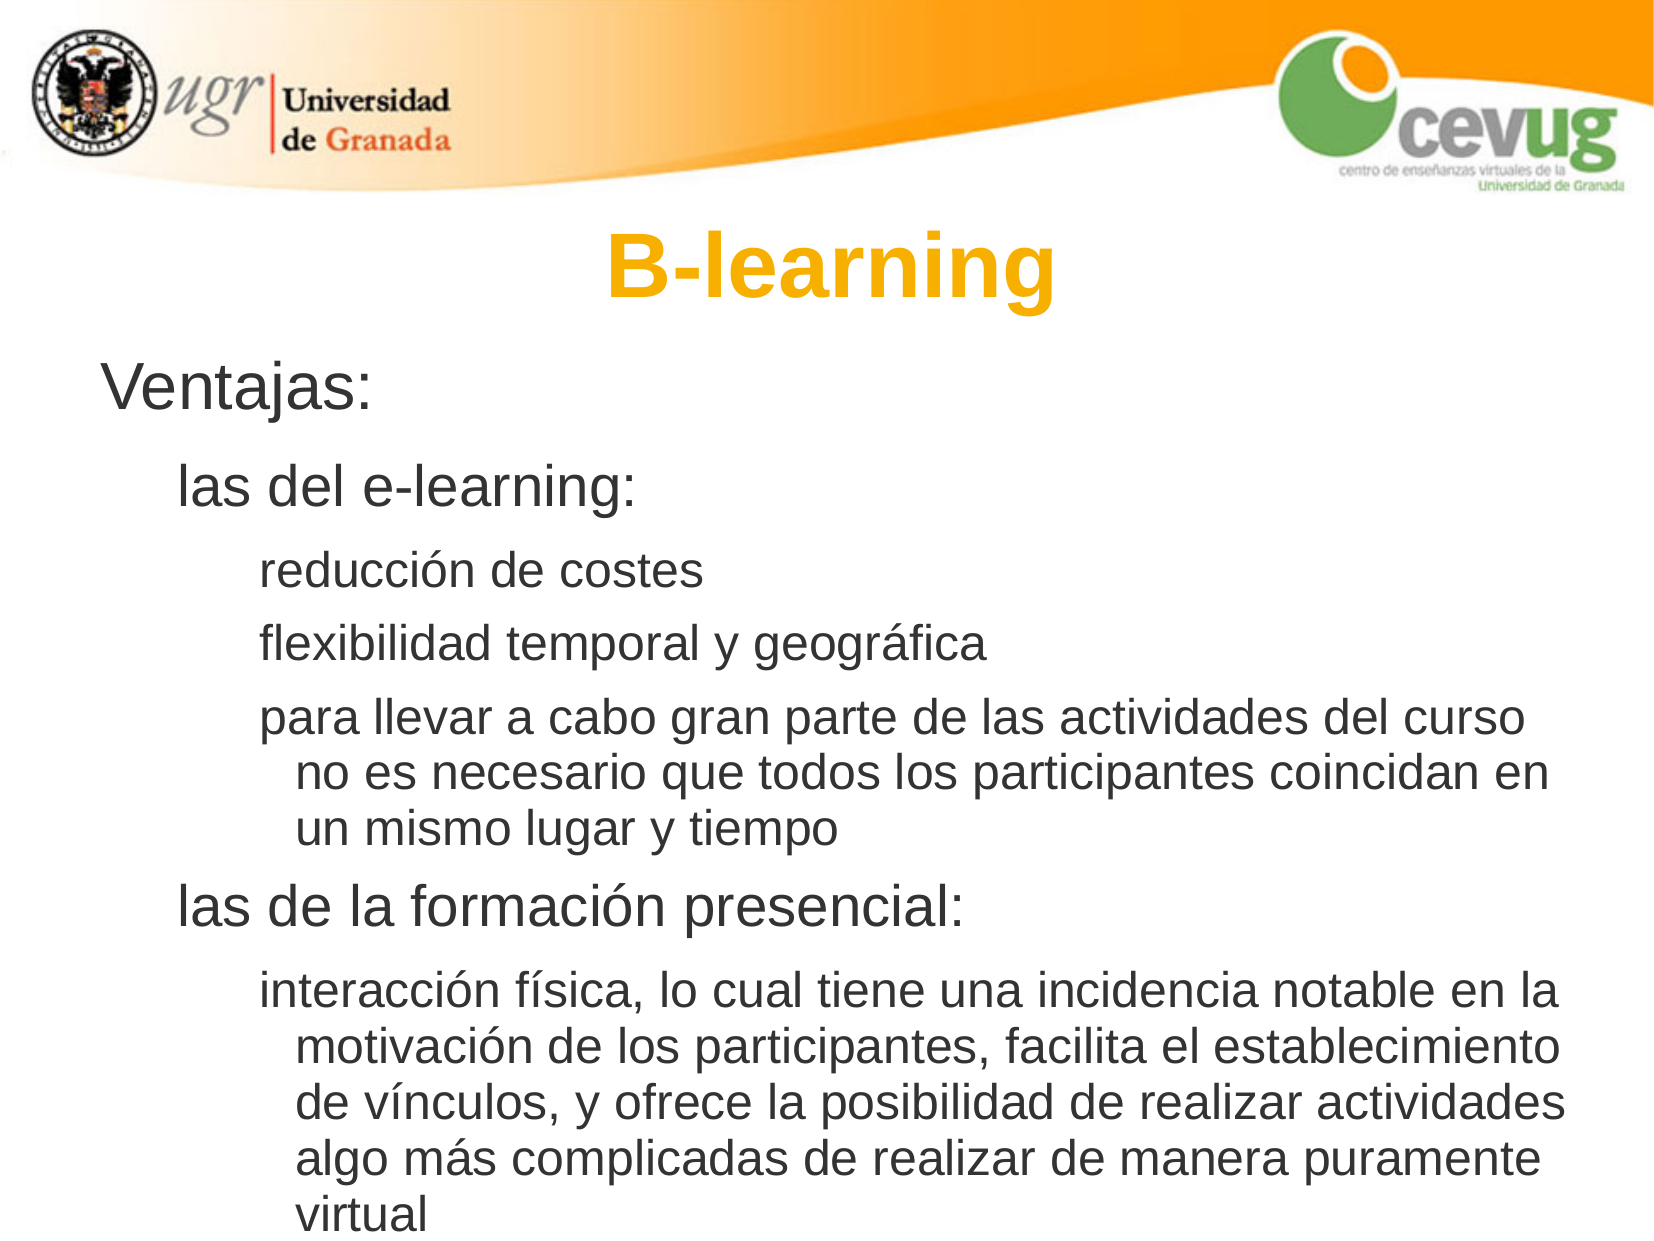

# B-learning
Ventajas:
las del e-learning:
reducción de costes
flexibilidad temporal y geográfica
para llevar a cabo gran parte de las actividades del curso no es necesario que todos los participantes coincidan en un mismo lugar y tiempo
las de la formación presencial:
interacción física, lo cual tiene una incidencia notable en la motivación de los participantes, facilita el establecimiento de vínculos, y ofrece la posibilidad de realizar actividades algo más complicadas de realizar de manera puramente virtual